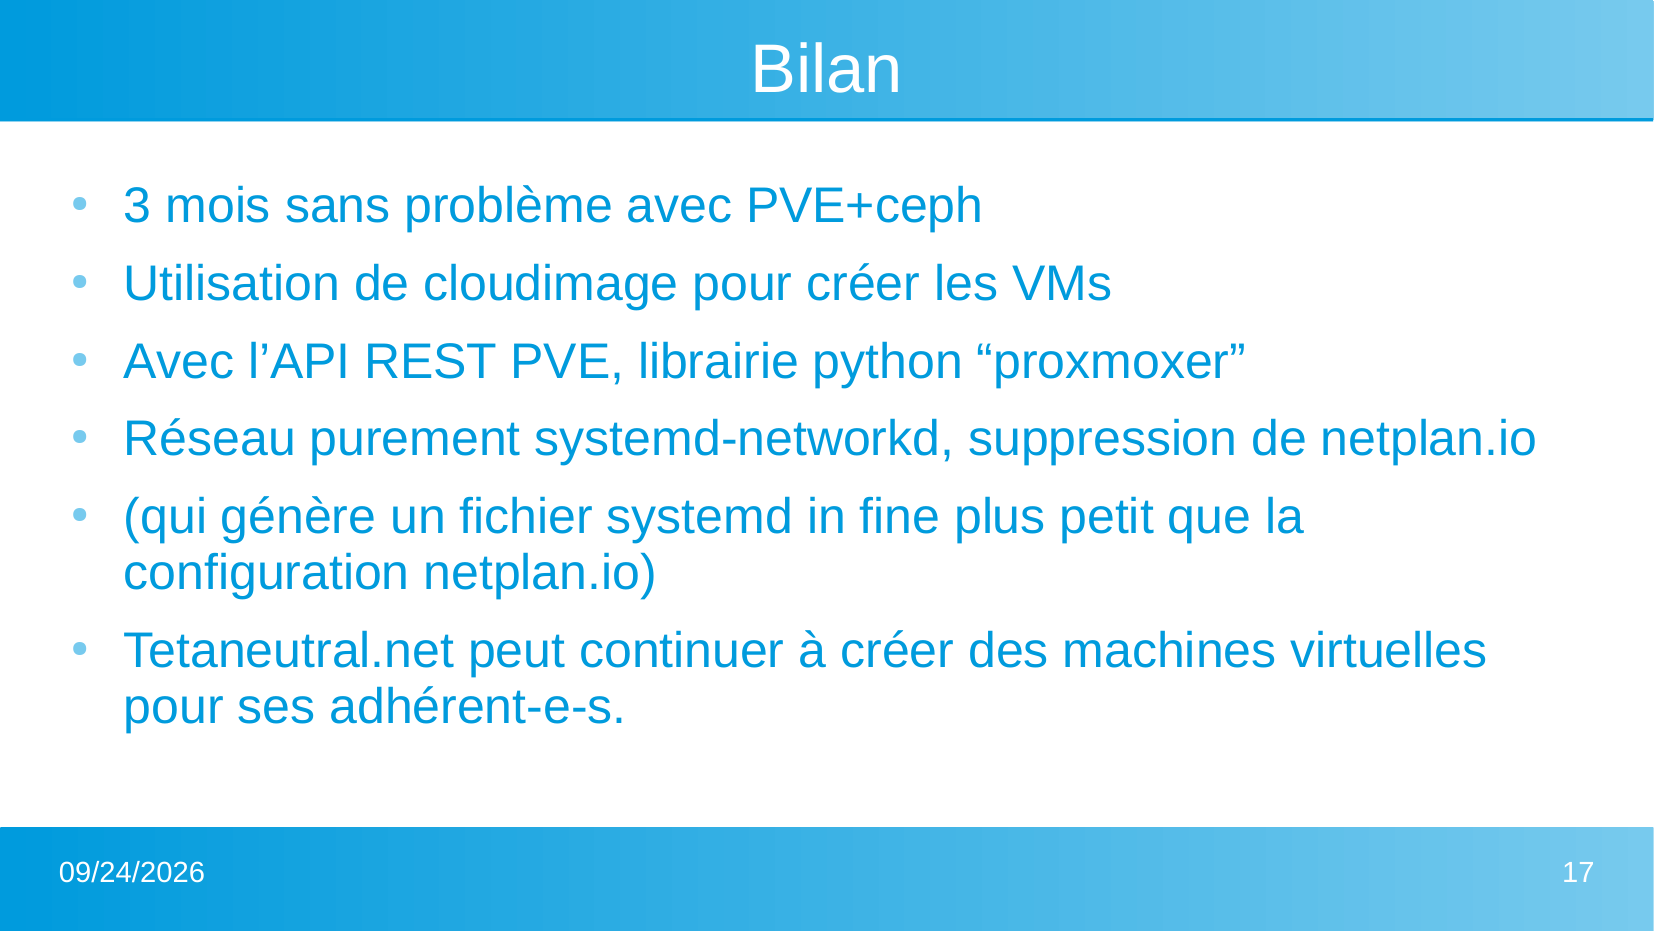

# Bilan
3 mois sans problème avec PVE+ceph
Utilisation de cloudimage pour créer les VMs
Avec l’API REST PVE, librairie python “proxmoxer”
Réseau purement systemd-networkd, suppression de netplan.io
(qui génère un fichier systemd in fine plus petit que la configuration netplan.io)
Tetaneutral.net peut continuer à créer des machines virtuelles pour ses adhérent-e-s.
17